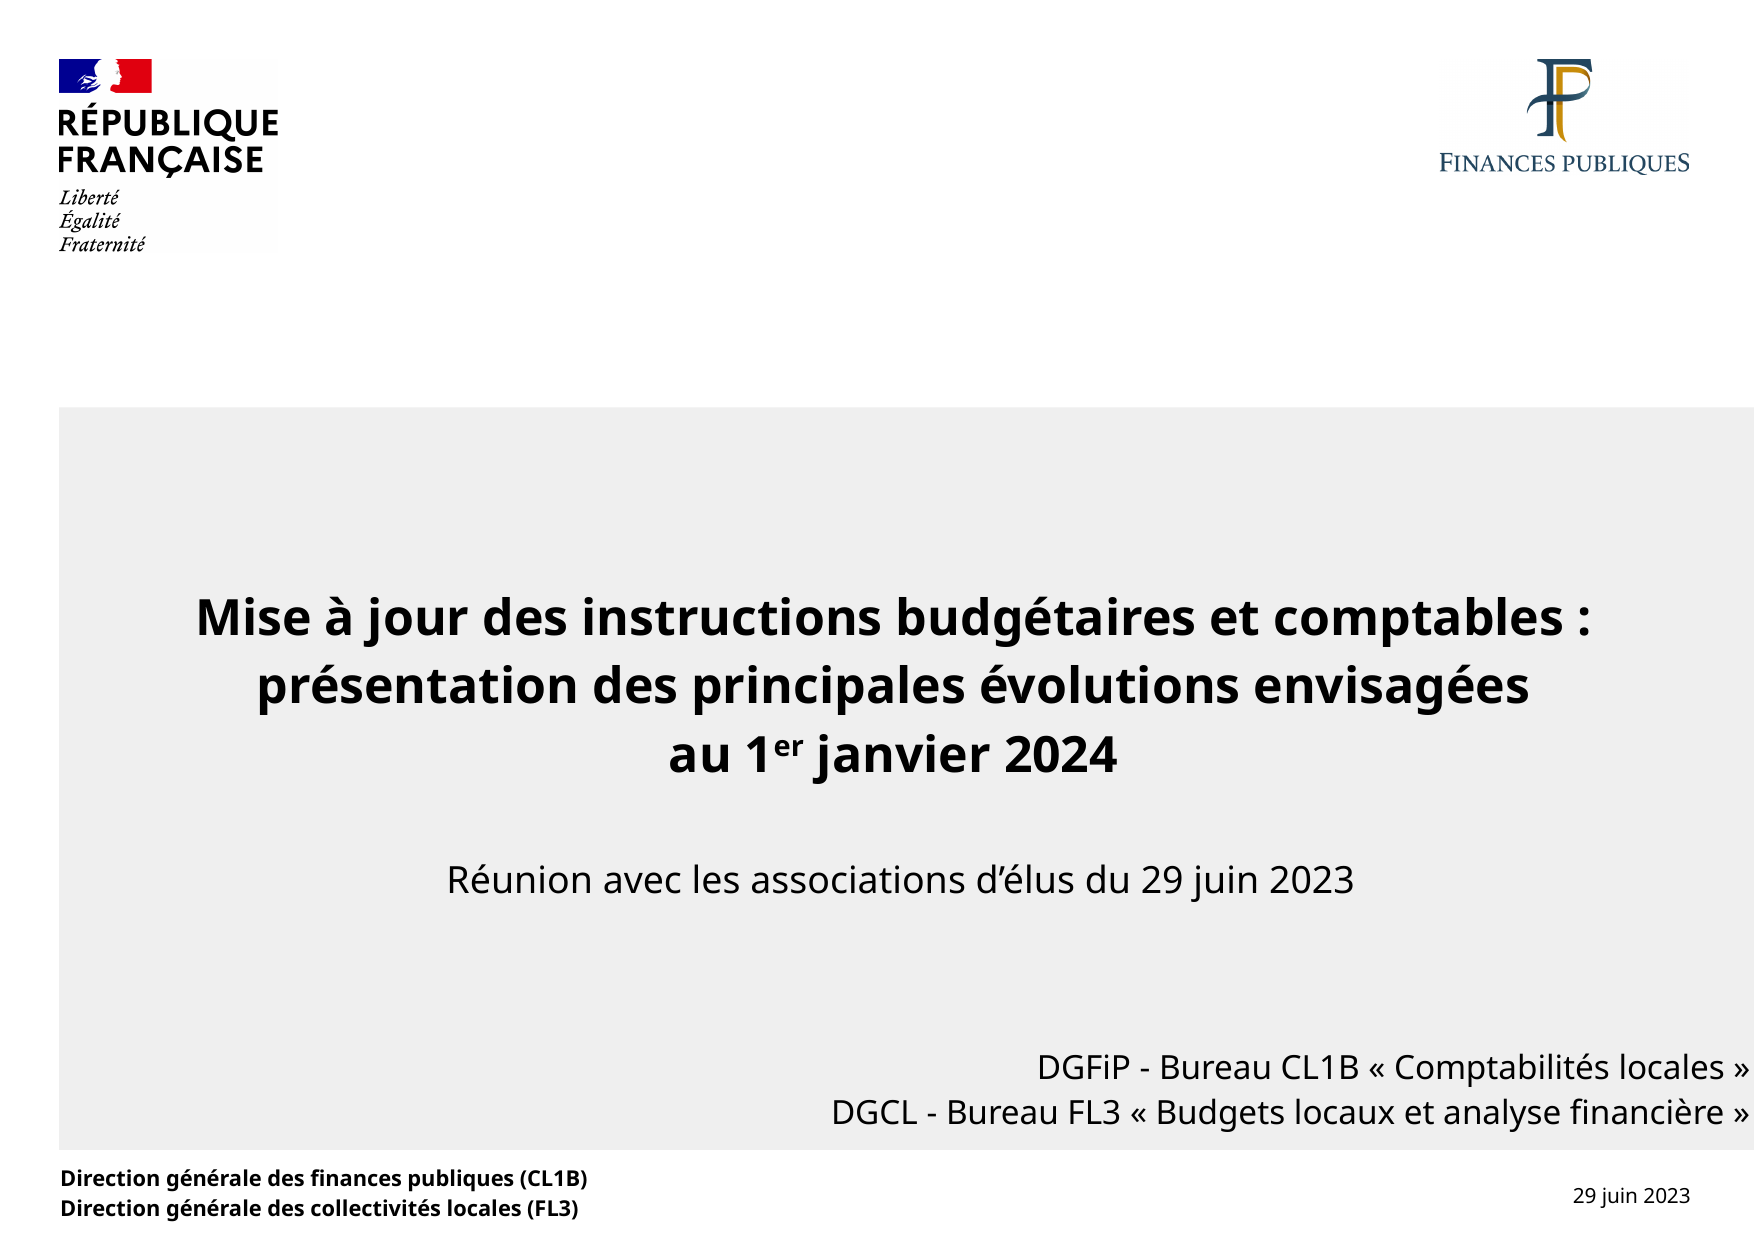

# Mise à jour des instructions budgétaires et comptables : présentation des principales évolutions envisagées au 1er janvier 2024
Réunion avec les associations d’élus du 29 juin 2023
DGFiP - Bureau CL1B « Comptabilités locales »
DGCL - Bureau FL3 « Budgets locaux et analyse financière »